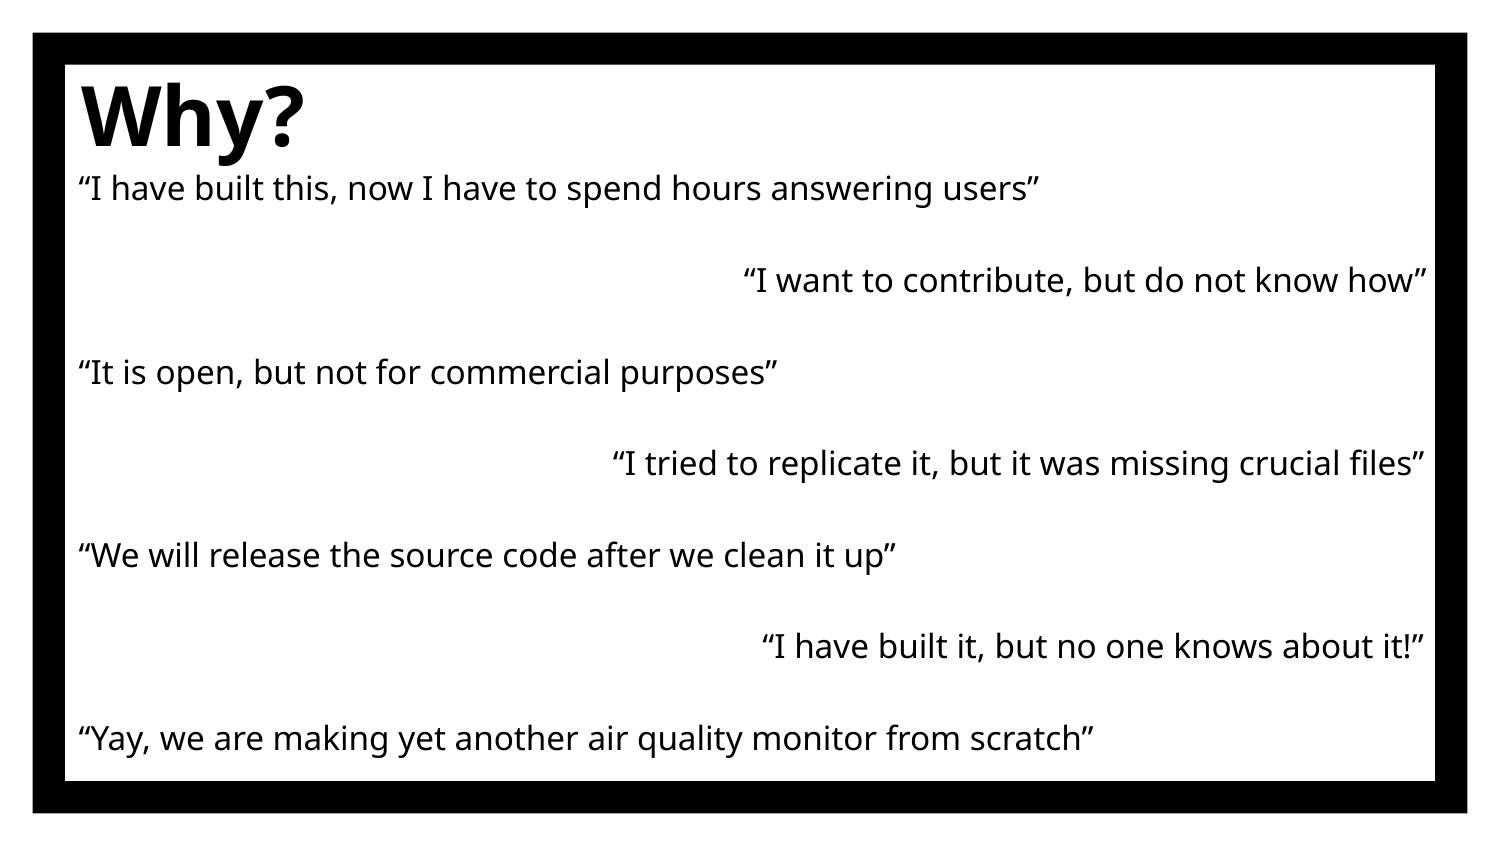

# Why?
“I have built this, now I have to spend hours answering users”
“I want to contribute, but do not know how”
“It is open, but not for commercial purposes”
“I tried to replicate it, but it was missing crucial files”
“We will release the source code after we clean it up”
“I have built it, but no one knows about it!”
“Yay, we are making yet another air quality monitor from scratch”